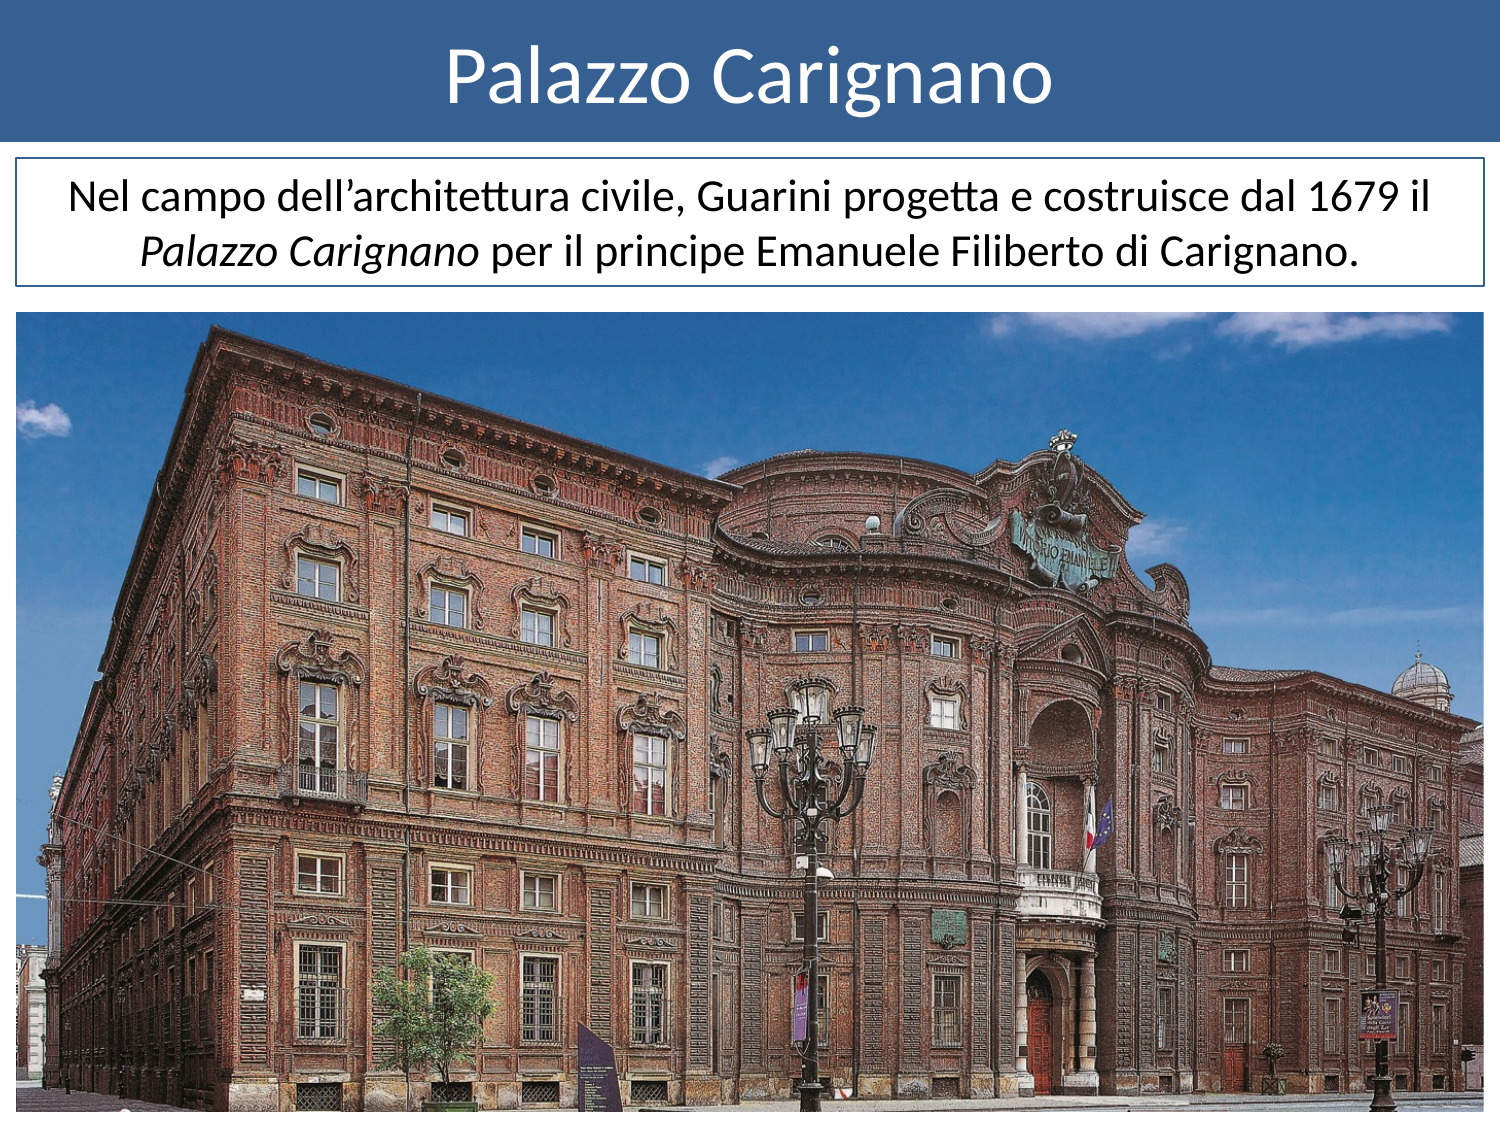

Palazzo Carignano
Nel campo dell’architettura civile, Guarini progetta e costruisce dal 1679 il Palazzo Carignano per il principe Emanuele Filiberto di Carignano.